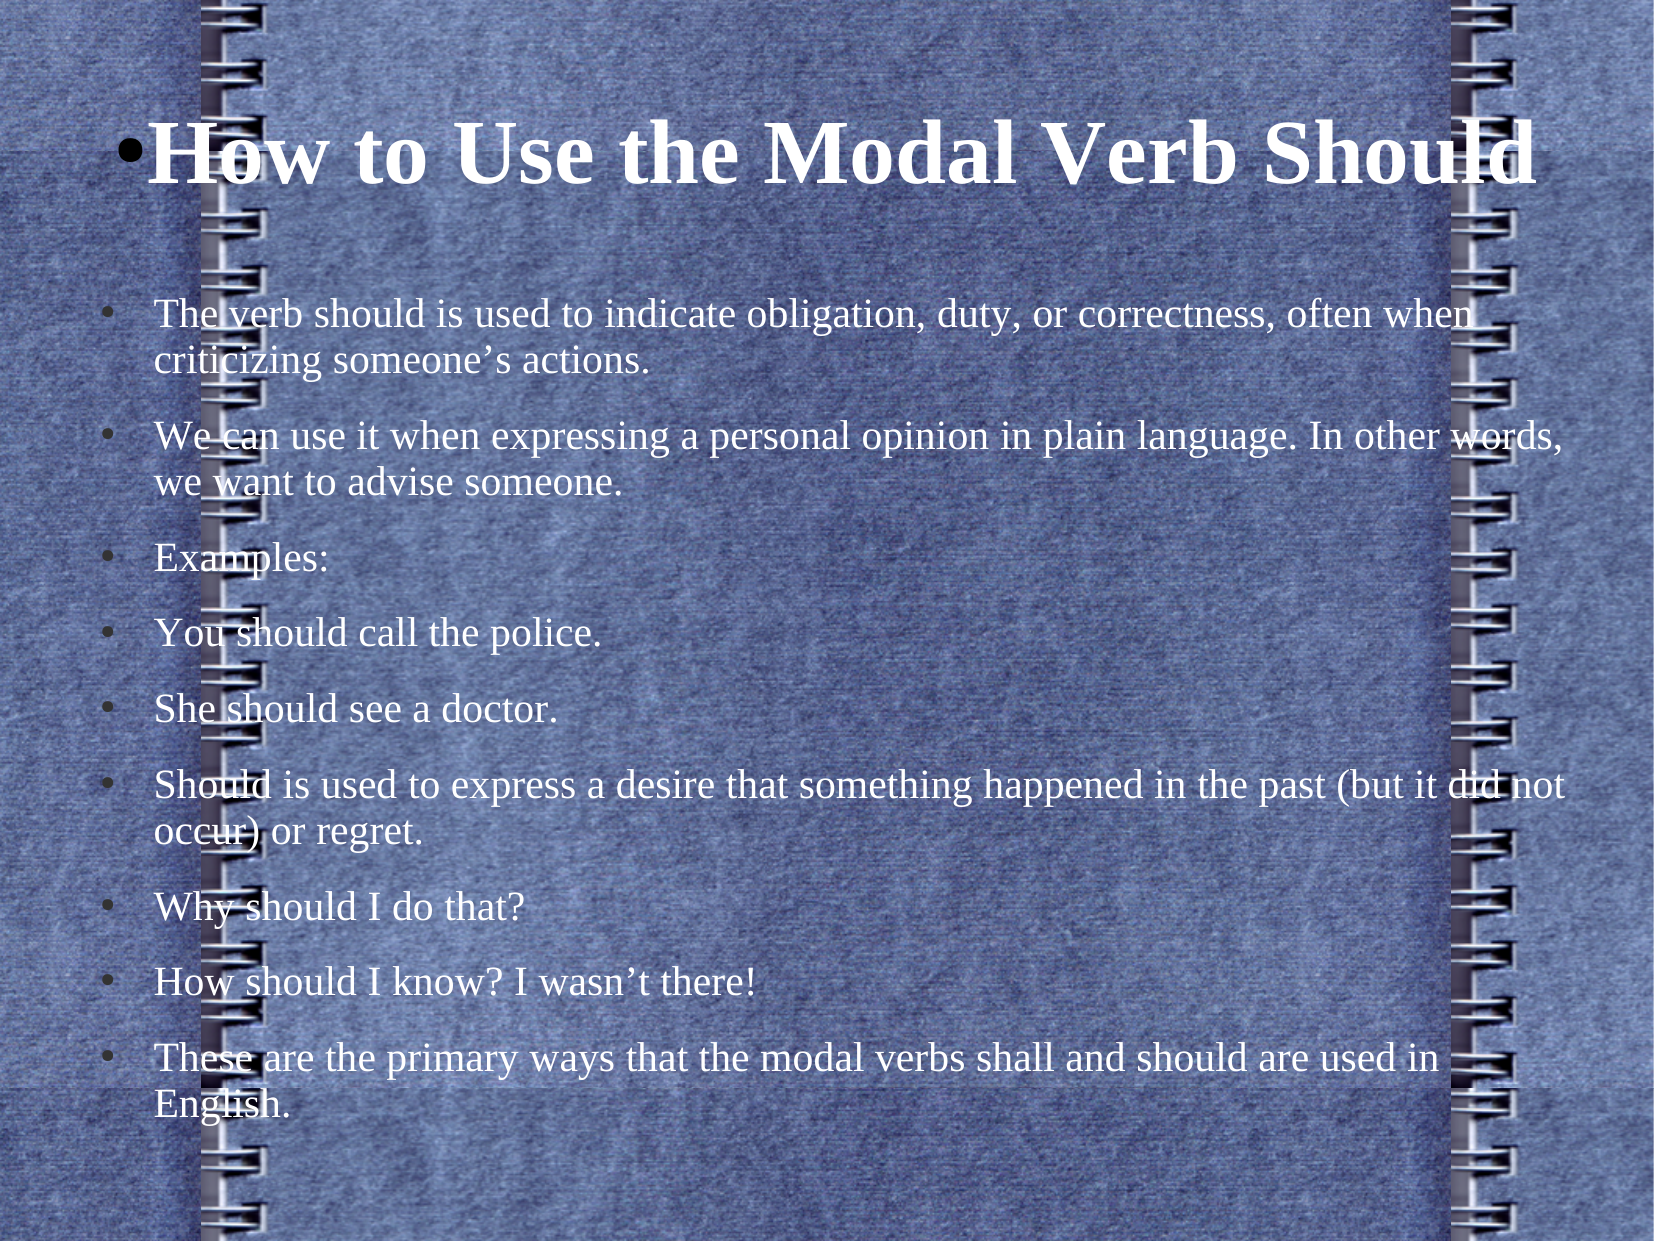

# How to Use the Modal Verb Should
The verb should is used to indicate obligation, duty, or correctness, often when criticizing someone’s actions.
We can use it when expressing a personal opinion in plain language. In other words, we want to advise someone.
Examples:
You should call the police.
She should see a doctor.
Should is used to express a desire that something happened in the past (but it did not occur) or regret.
Why should I do that?
How should I know? I wasn’t there!
These are the primary ways that the modal verbs shall and should are used in English.